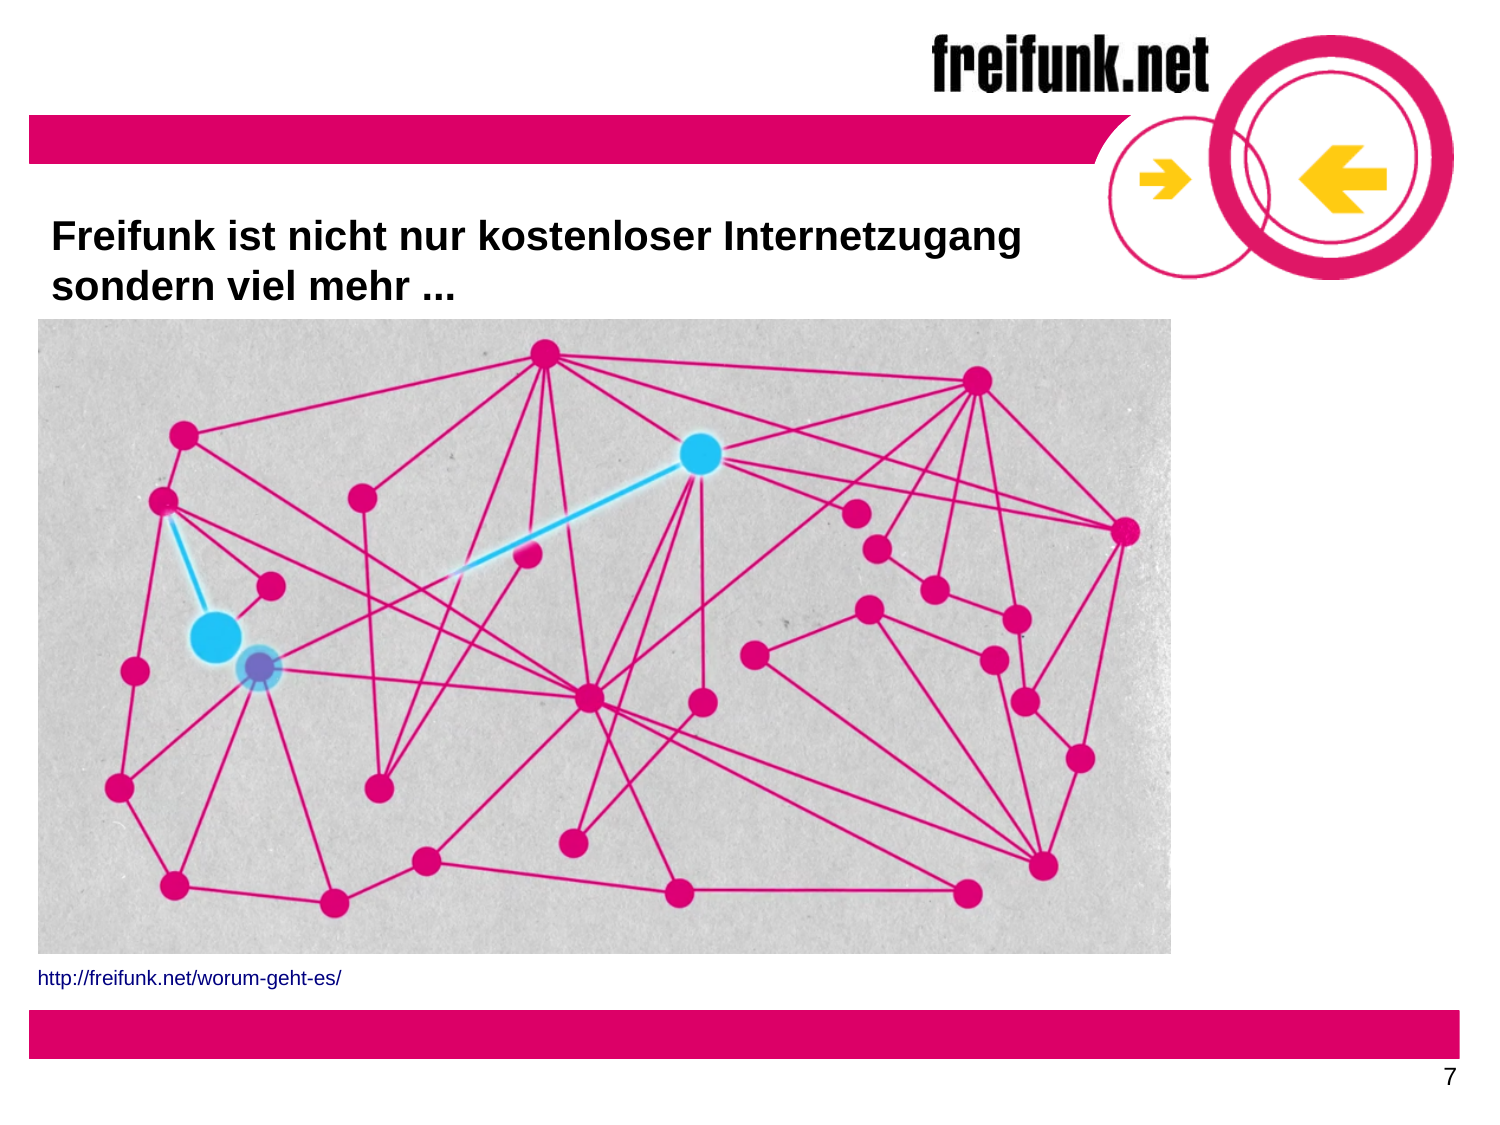

Freifunk ist nicht nur kostenloser Internetzugang sondern viel mehr ...
Video
http://freifunk.net/worum-geht-es/
7